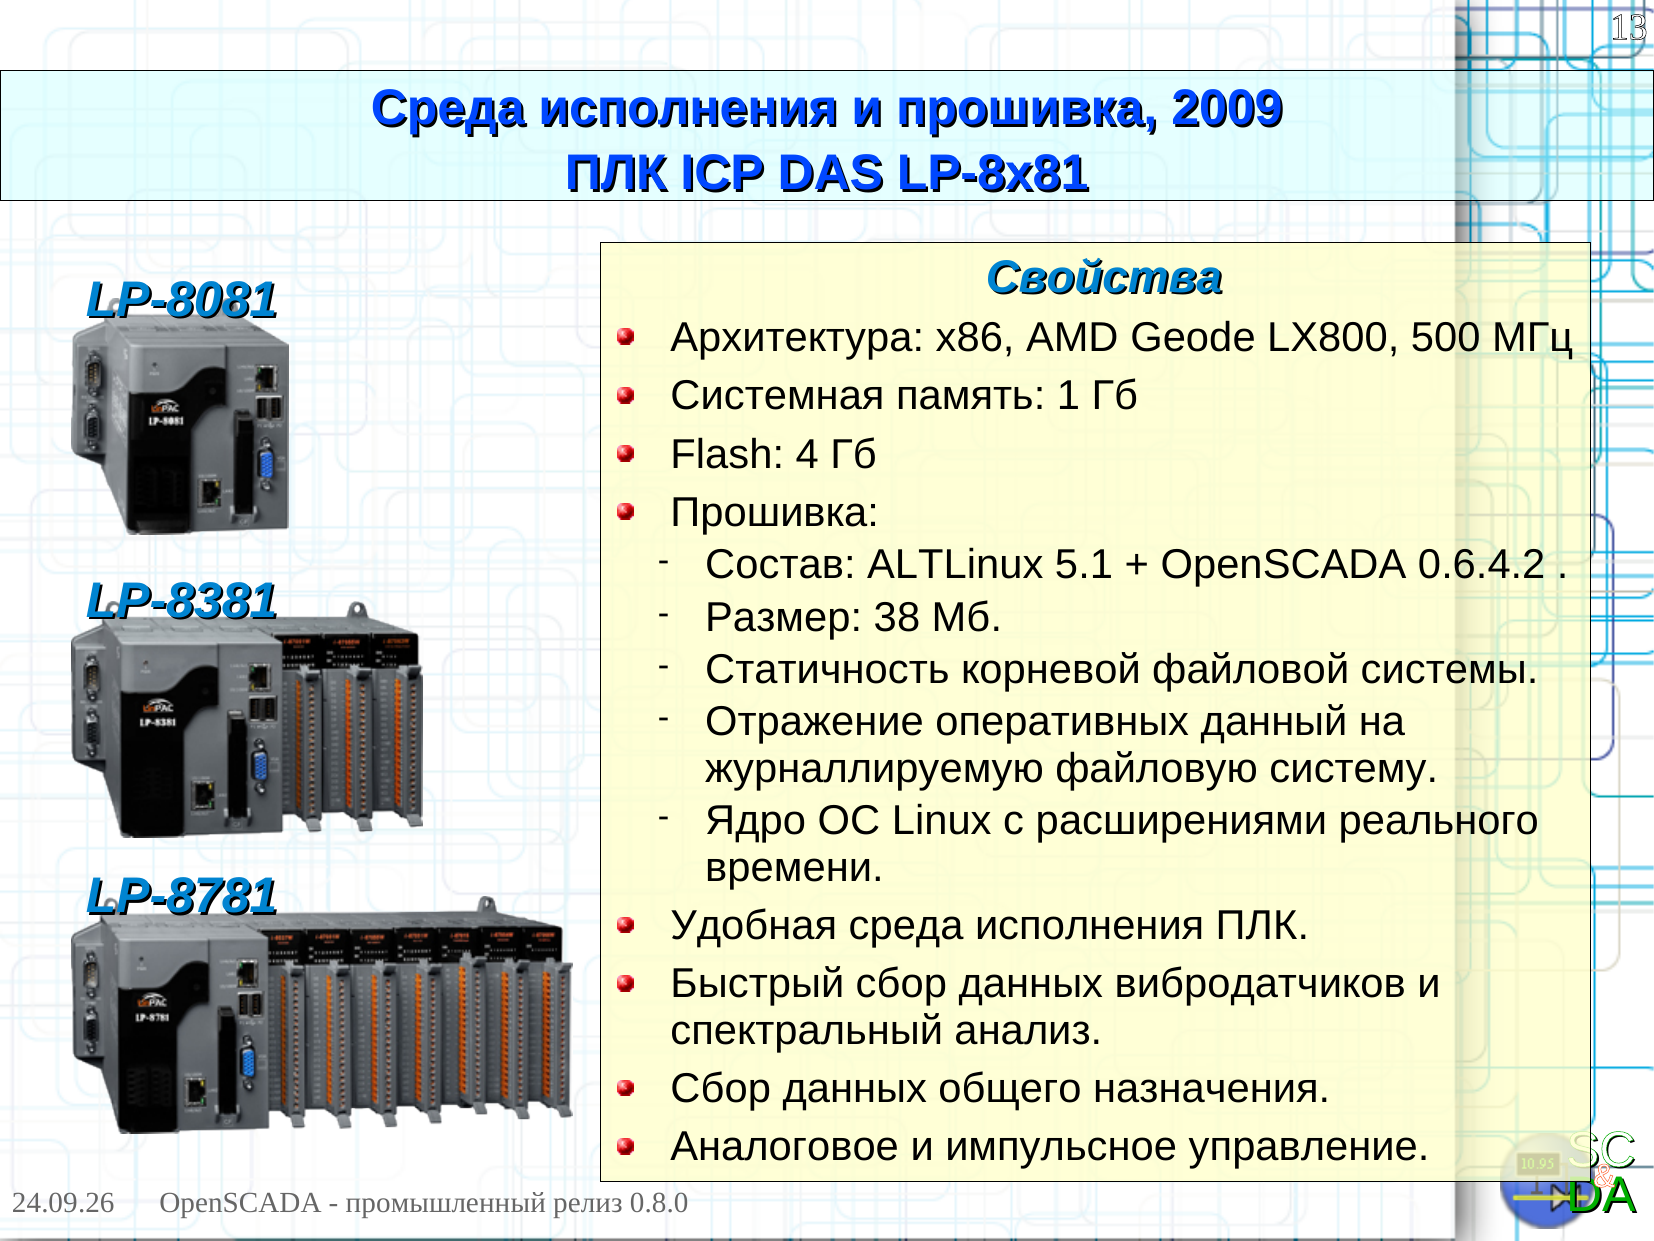

13
# Среда исполнения и прошивка, 2009 ПЛК ICP DAS LP-8x81
Свойства
Архитектура: x86, AMD Geode LX800, 500 МГц
Системная память: 1 Гб
Flash: 4 Гб
Прошивка:
Состав: ALTLinux 5.1 + OpenSCADA 0.6.4.2 .
Размер: 38 Мб.
Статичность корневой файловой системы.
Отражение оперативных данный на журналлируемую файловую систему.
Ядро ОС Linux с расширениями реального времени.
Удобная среда исполнения ПЛК.
Быстрый сбор данных вибродатчиков и спектральный анализ.
Сбор данных общего назначения.
Аналоговое и импульсное управление.
LP-8081
LP-8381
LP-8781
OpenSCADA - промышленный релиз 0.8.0